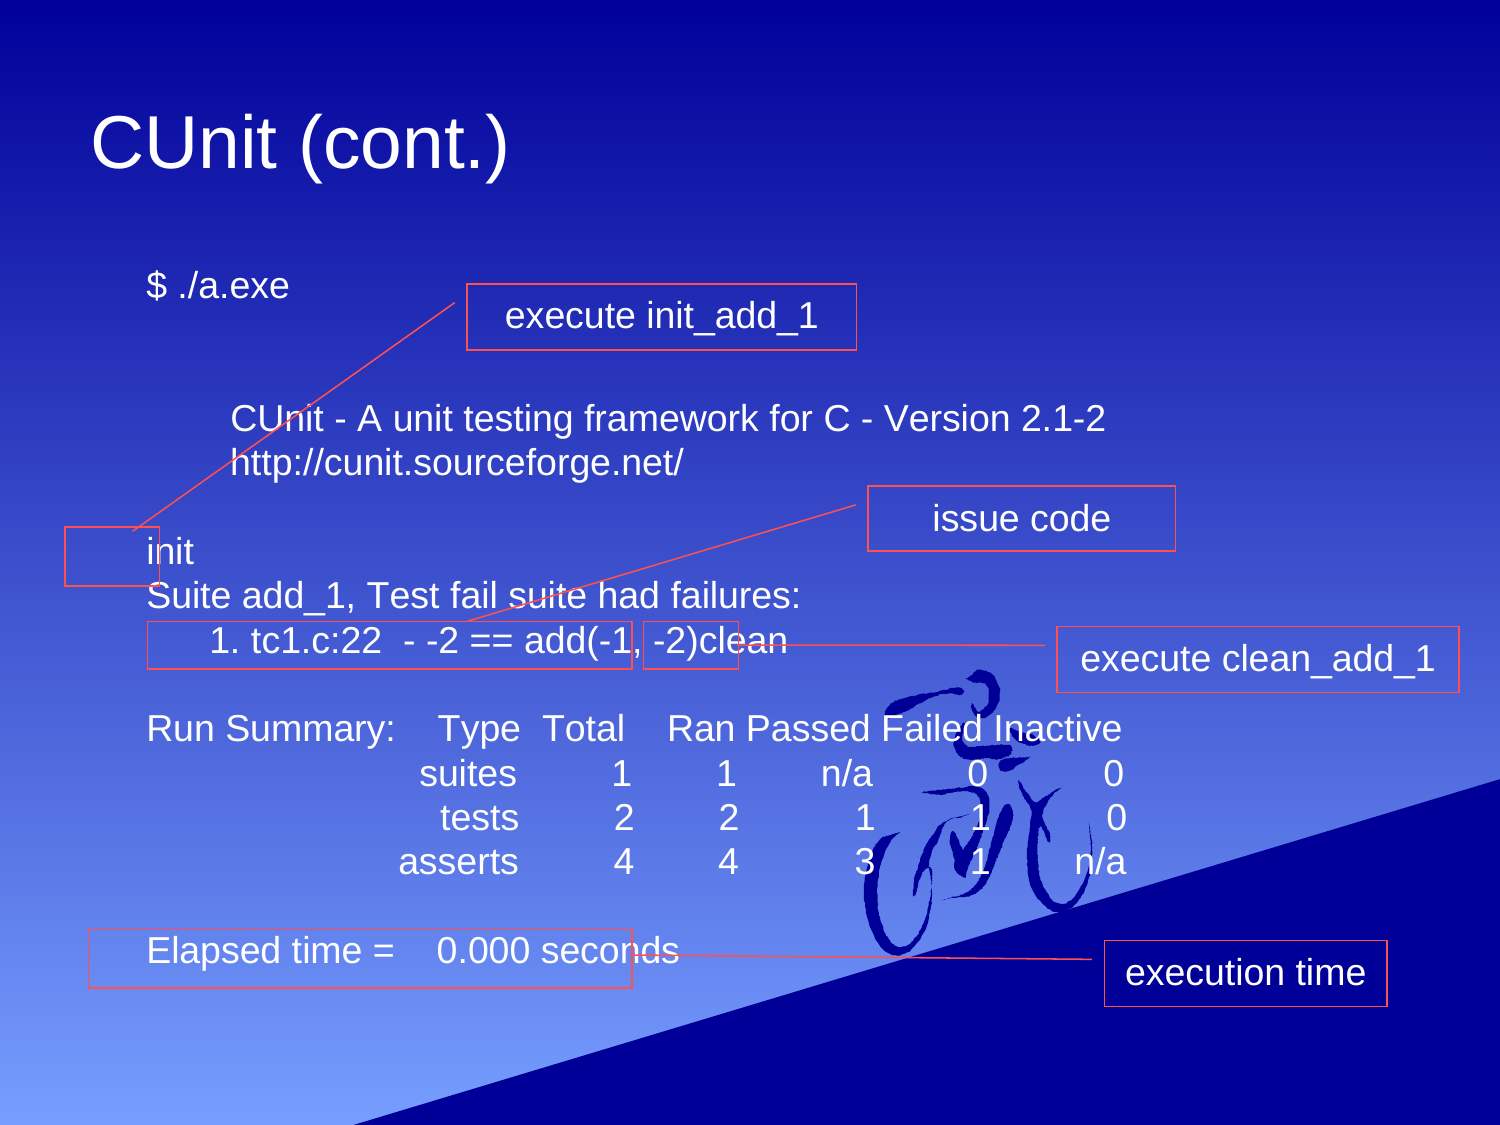

# CUnit (cont.)
$ ./a.exe
 CUnit - A unit testing framework for C - Version 2.1-2
 http://cunit.sourceforge.net/
init
Suite add_1, Test fail suite had failures:
 1. tc1.c:22 - -2 == add(-1, -2)clean
Run Summary: Type Total Ran Passed Failed Inactive
 suites 1 1 n/a 0 0
 tests 2 2 1 1 0
 asserts 4 4 3 1 n/a
Elapsed time = 0.000 seconds
execute init_add_1
issue code
execute clean_add_1
execution time